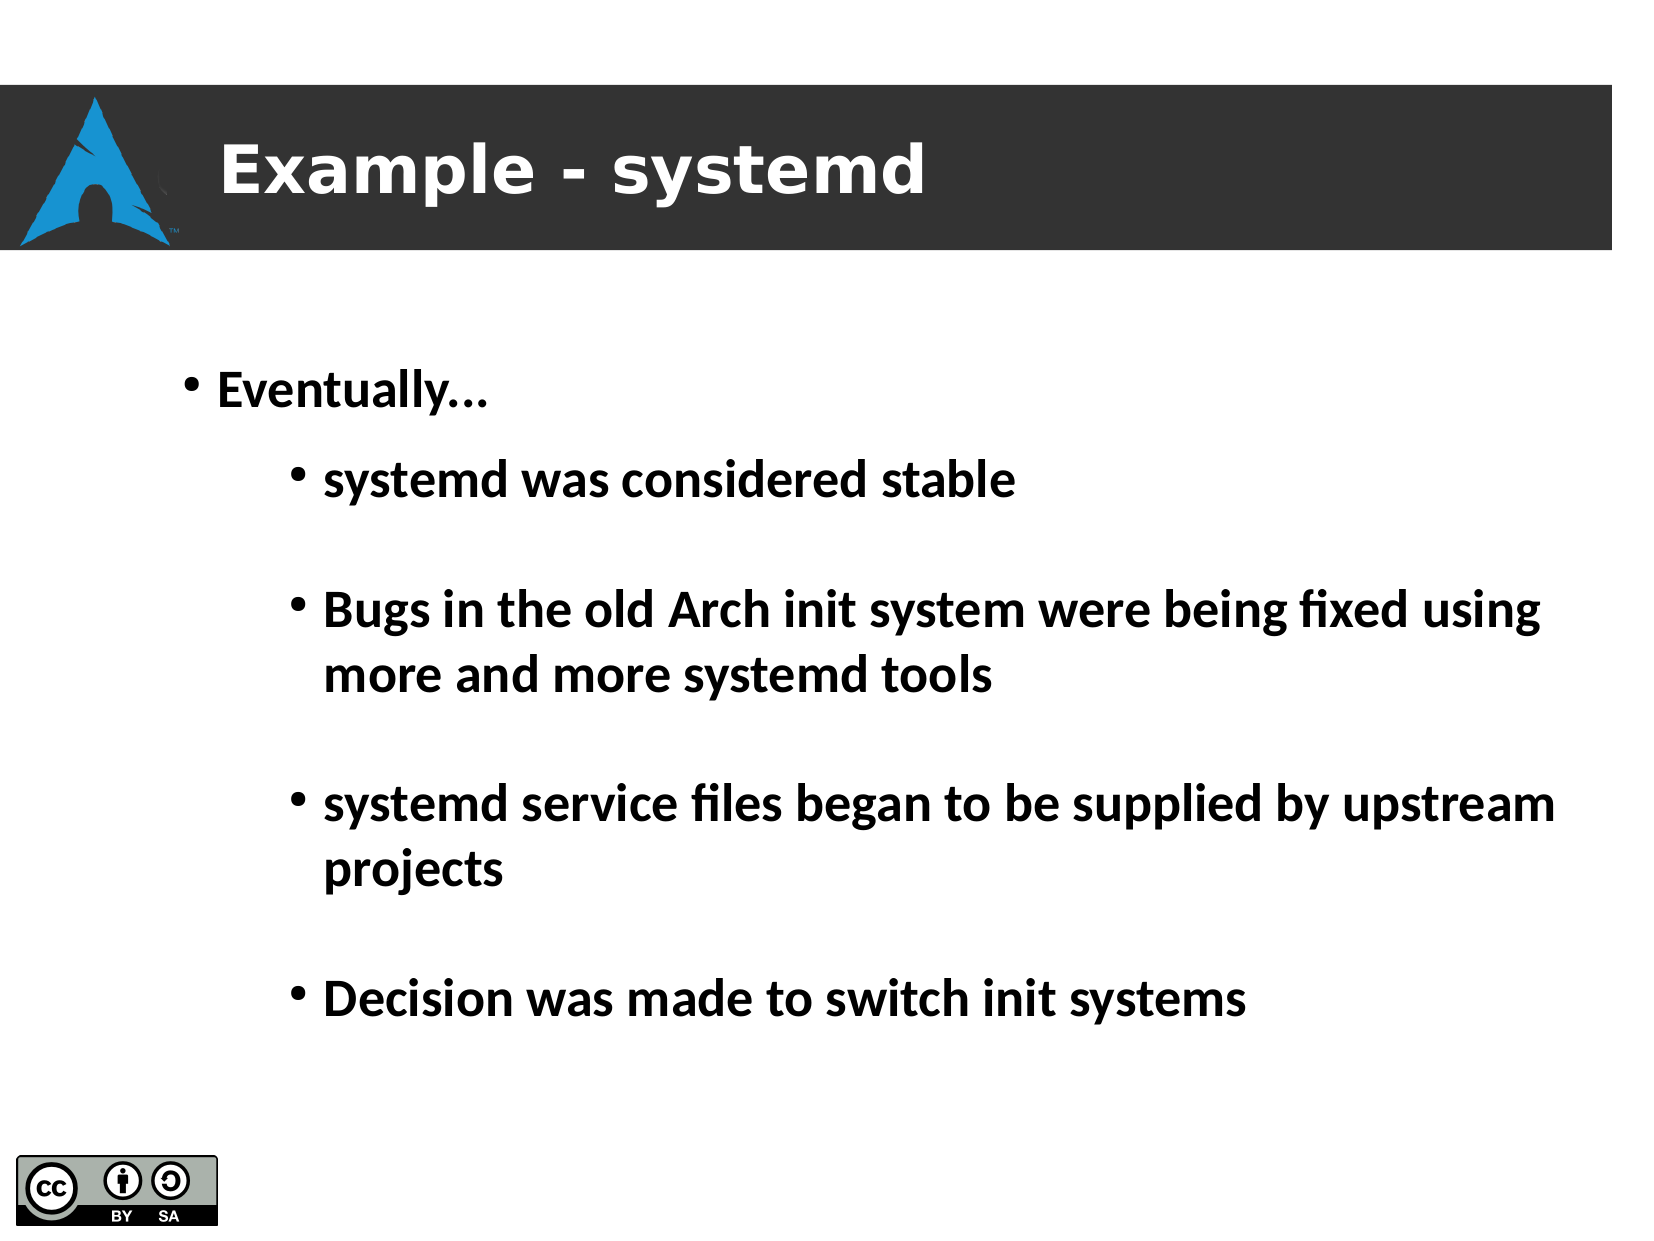

Example - systemd
#
Eventually...
systemd was considered stable
Bugs in the old Arch init system were being fixed using more and more systemd tools
systemd service files began to be supplied by upstream projects
Decision was made to switch init systems